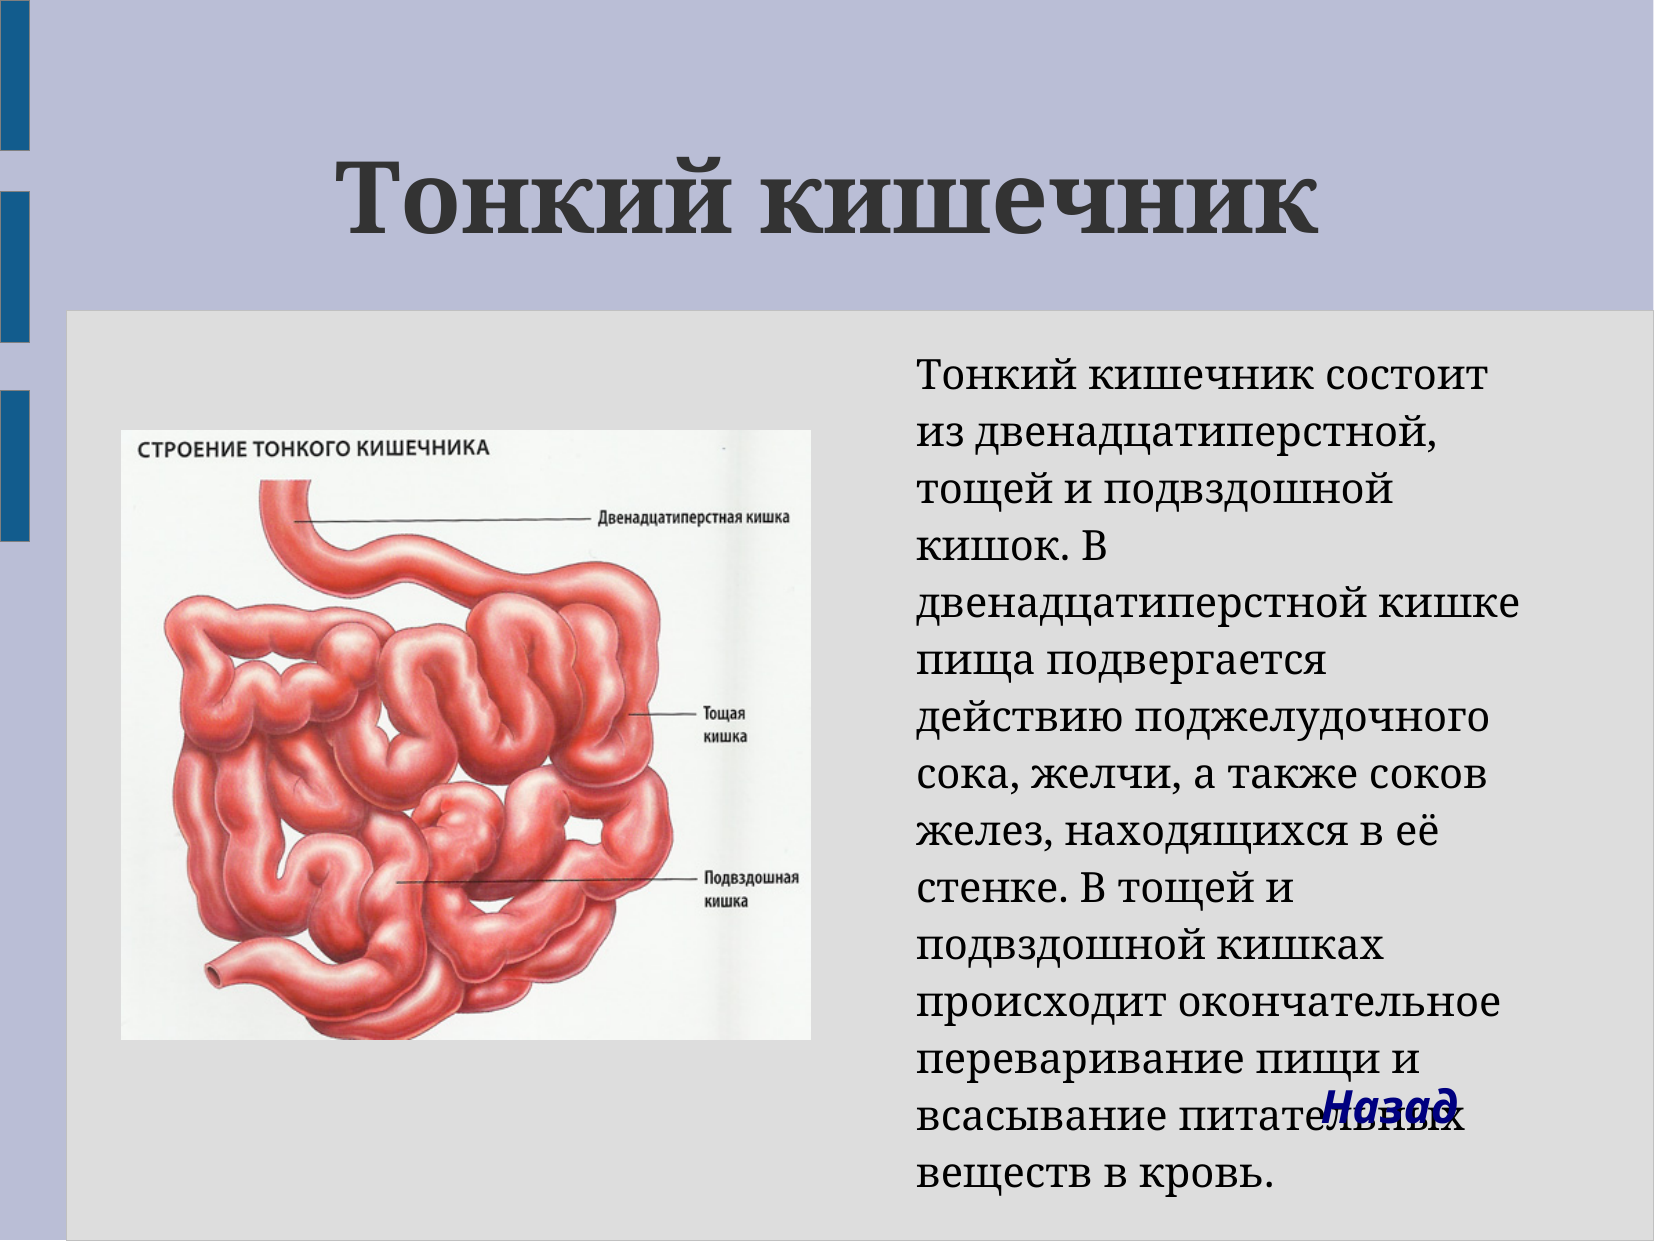

# Тонкий кишечник
Тонкий кишечник состоит из двенадцатиперстной, тощей и подвздошной кишок. В двенадцатиперстной кишке пища подвергается действию поджелудочного сока, желчи, а также соков желез, находящихся в её стенке. В тощей и подвздошной кишках происходит окончательное переваривание пищи и всасывание питательных веществ в кровь.
Назад